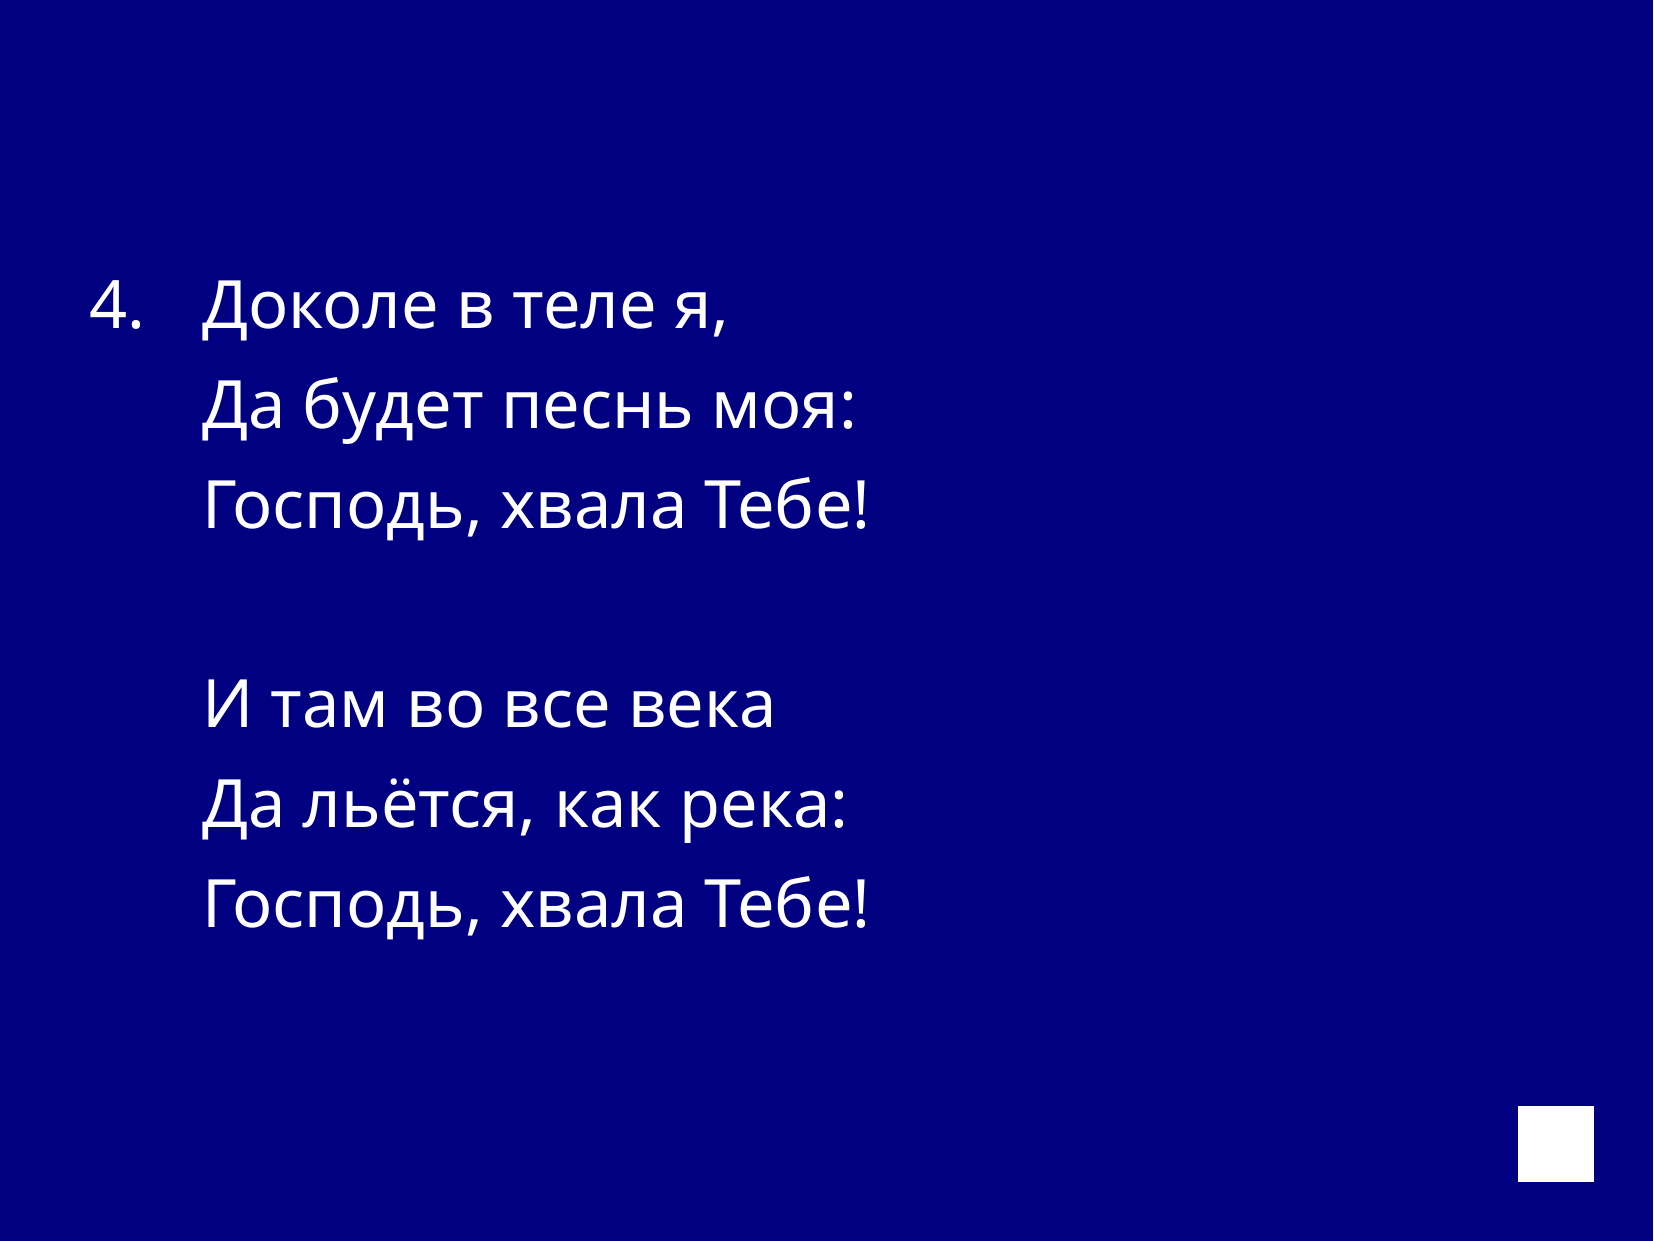

4.	Доколе в теле я,
	Да будет песнь моя:
	Господь, хвала Тебе!
	И там во все века
	Да льётся, как река:
	Господь, хвала Тебе!